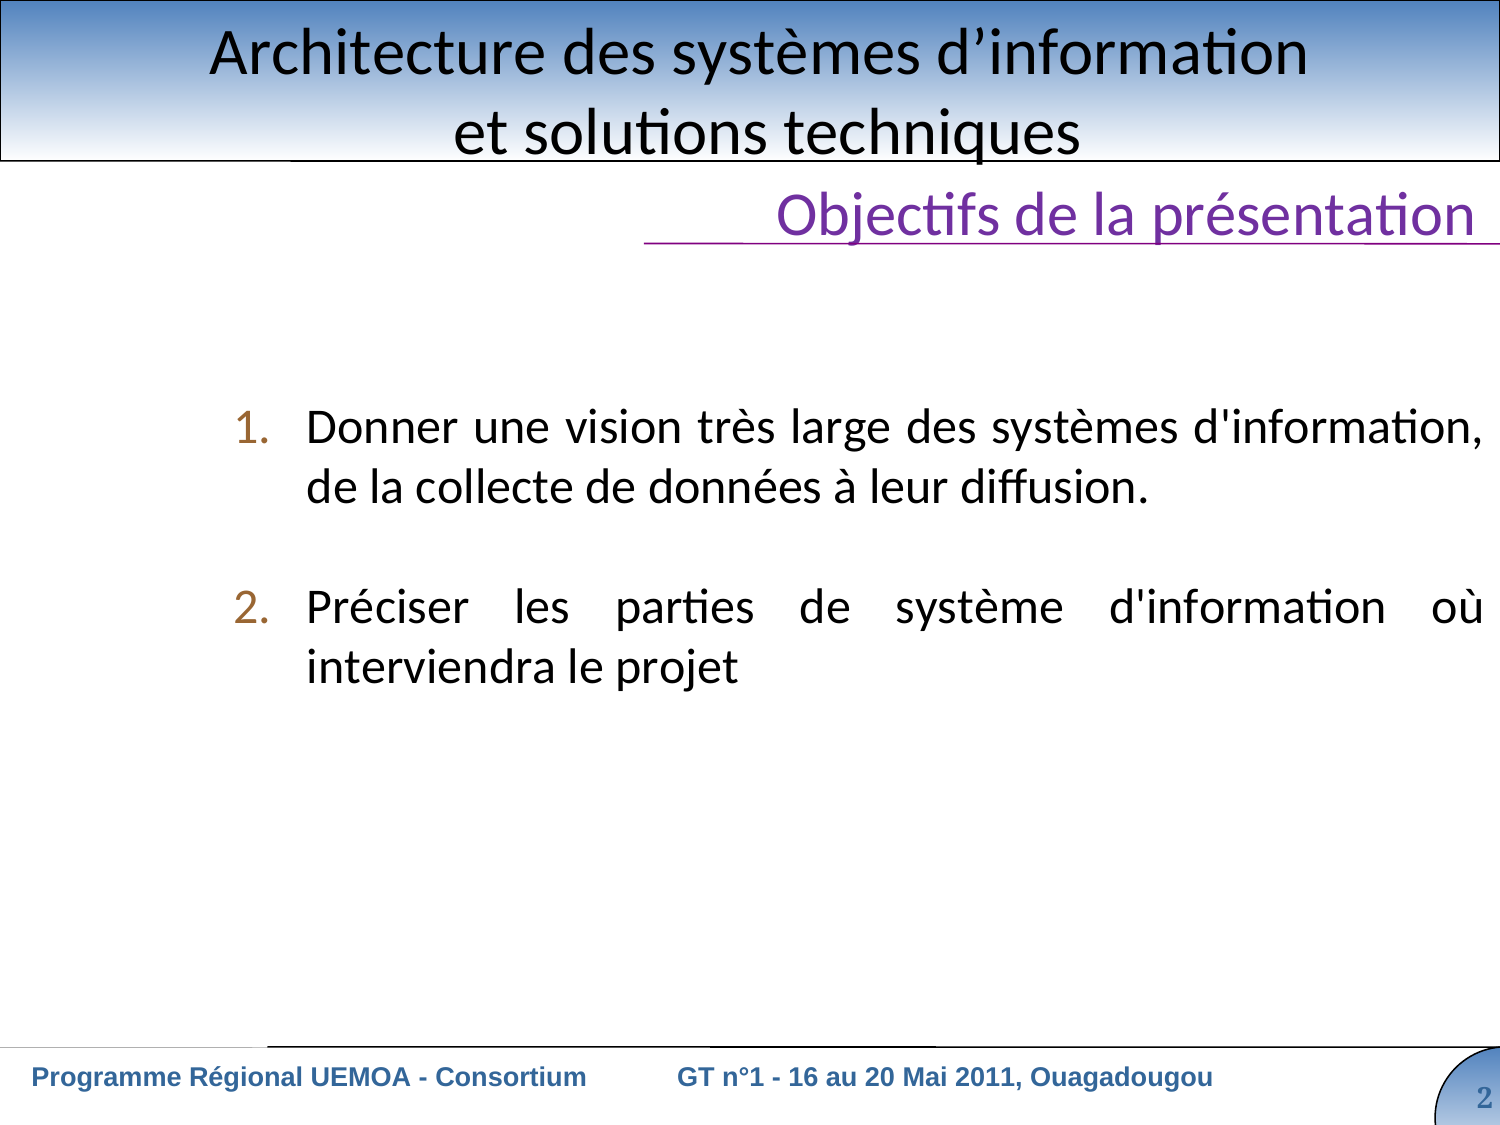

Architecture des systèmes d’information
et solutions techniques
Objectifs de la présentation
Donner une vision très large des systèmes d'information, de la collecte de données à leur diffusion.
Préciser les parties de système d'information où interviendra le projet